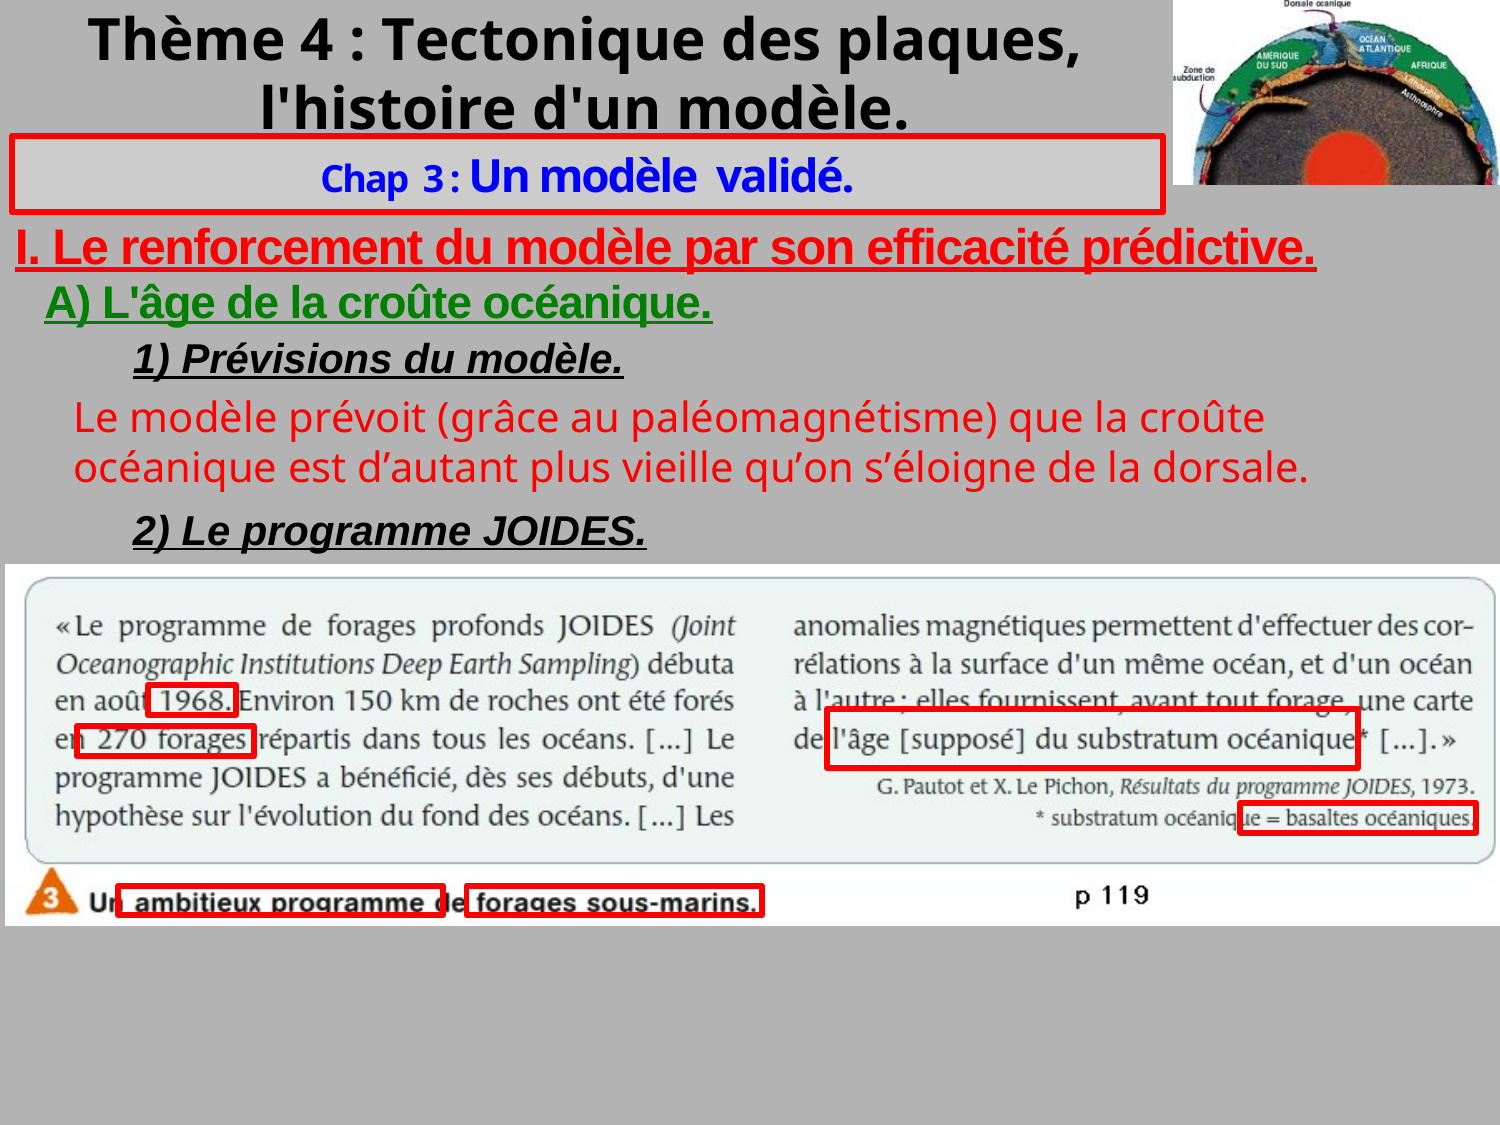

Thème 4 : Tectonique des plaques, l'histoire d'un modèle.
Chap 3 : Un modèle validé.
I. Le renforcement du modèle par son efficacité prédictive.
A) L'âge de la croûte océanique.
1) Prévisions du modèle.
Le modèle prévoit (grâce au paléomagnétisme) que la croûte océanique est d’autant plus vieille qu’on s’éloigne de la dorsale.
2) Le programme JOIDES.